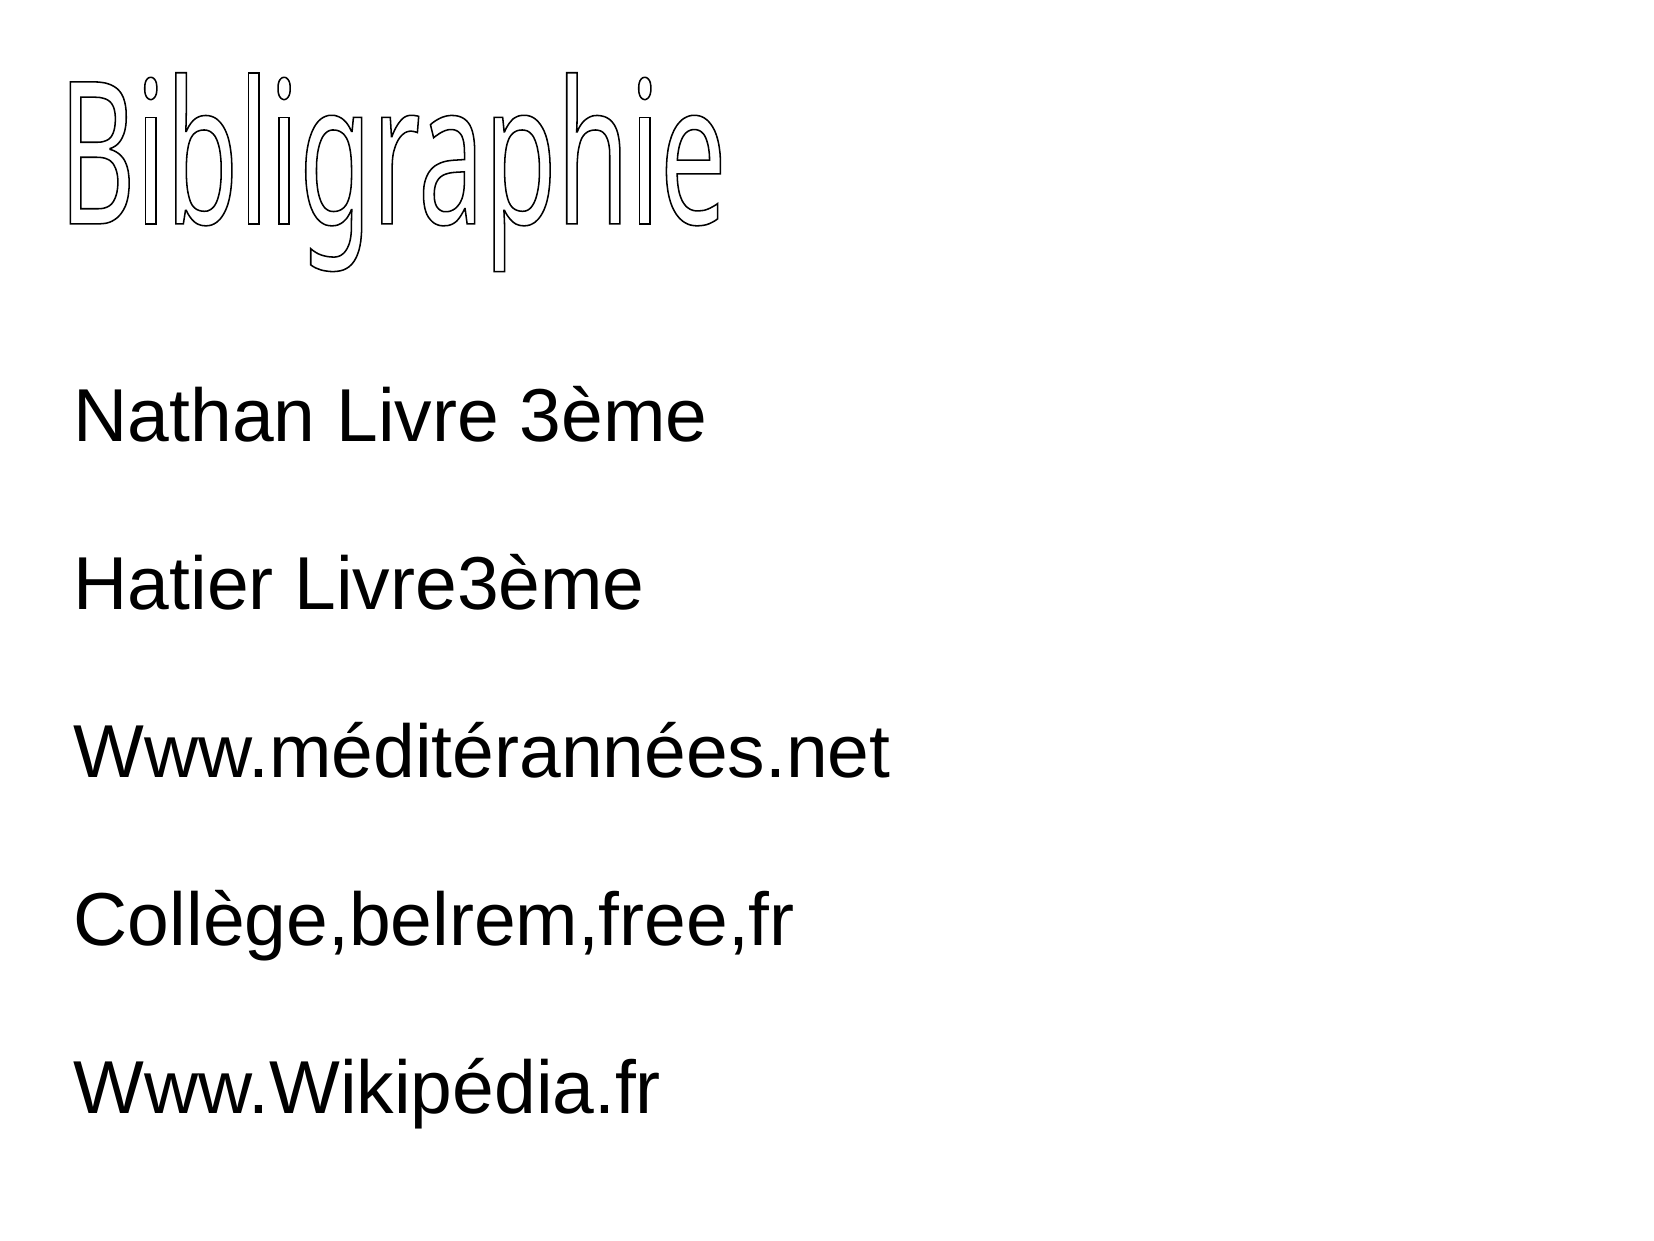

Bibligraphie
Nathan Livre 3ème
Hatier Livre3ème
Www.méditérannées.net
Collège,belrem,free,fr
Www.Wikipédia.fr